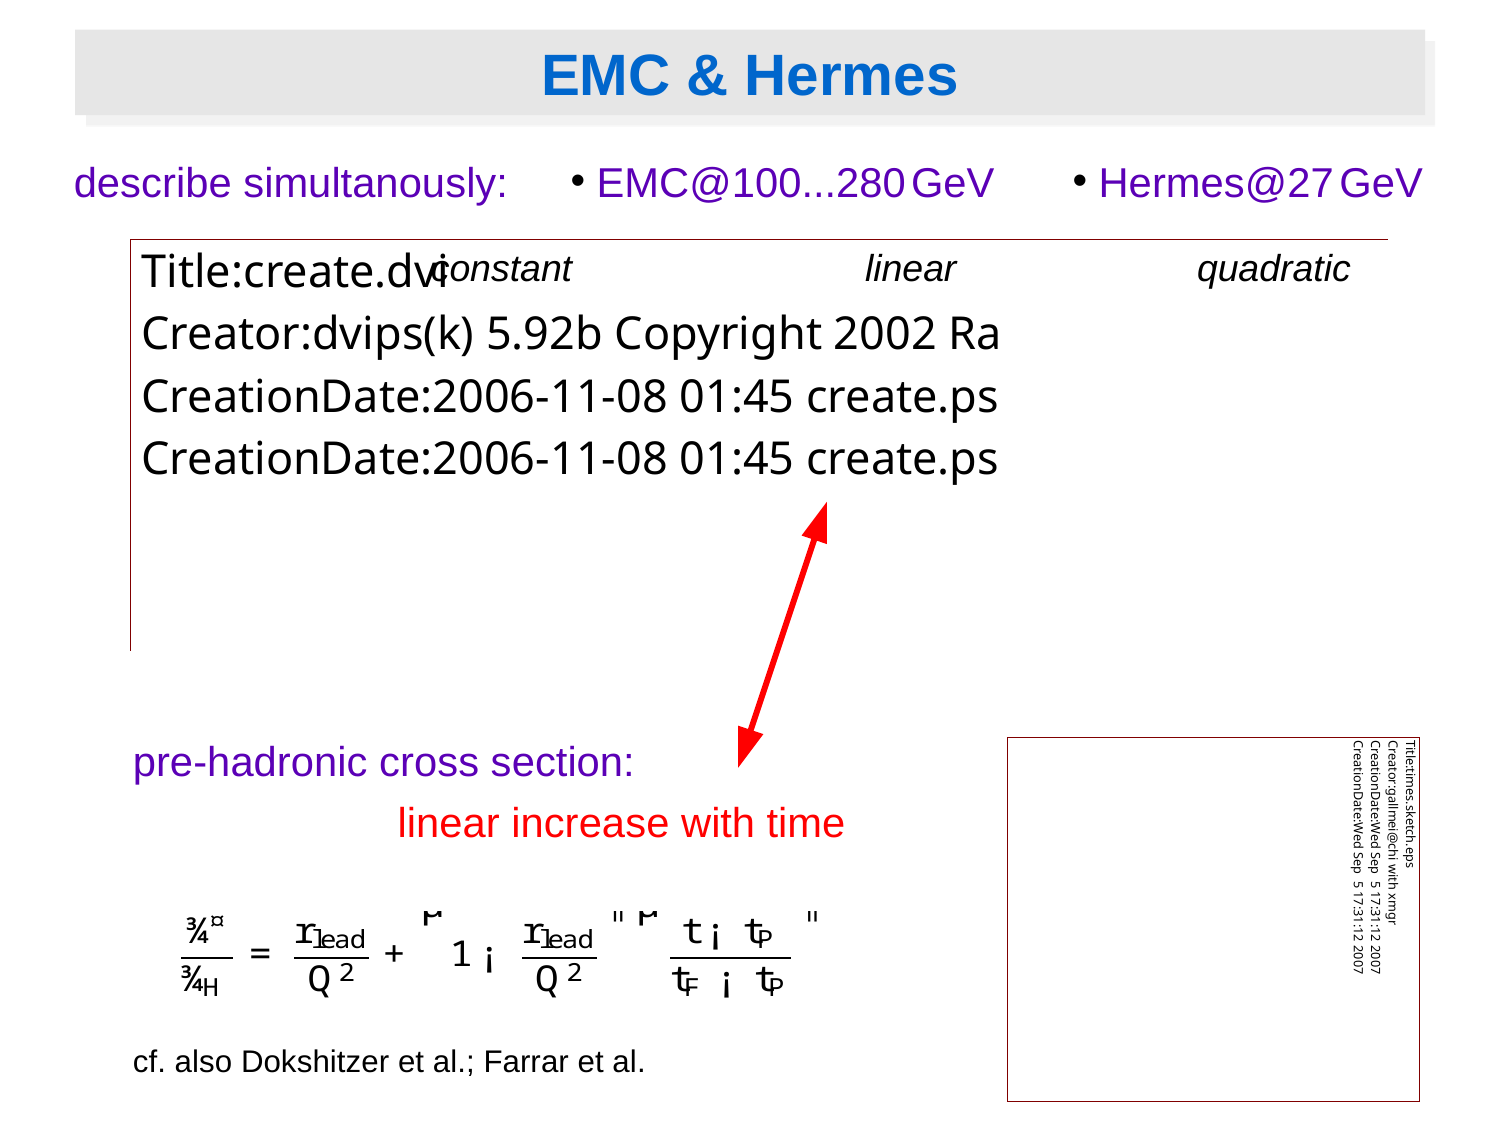

# EMC & Hermes
describe simultanously:
 EMC@100...280 GeV
 Hermes@27 GeV
 constant linear quadratic
pre-hadronic cross section:
		 linear increase with time
cf. also Dokshitzer et al.; Farrar et al.